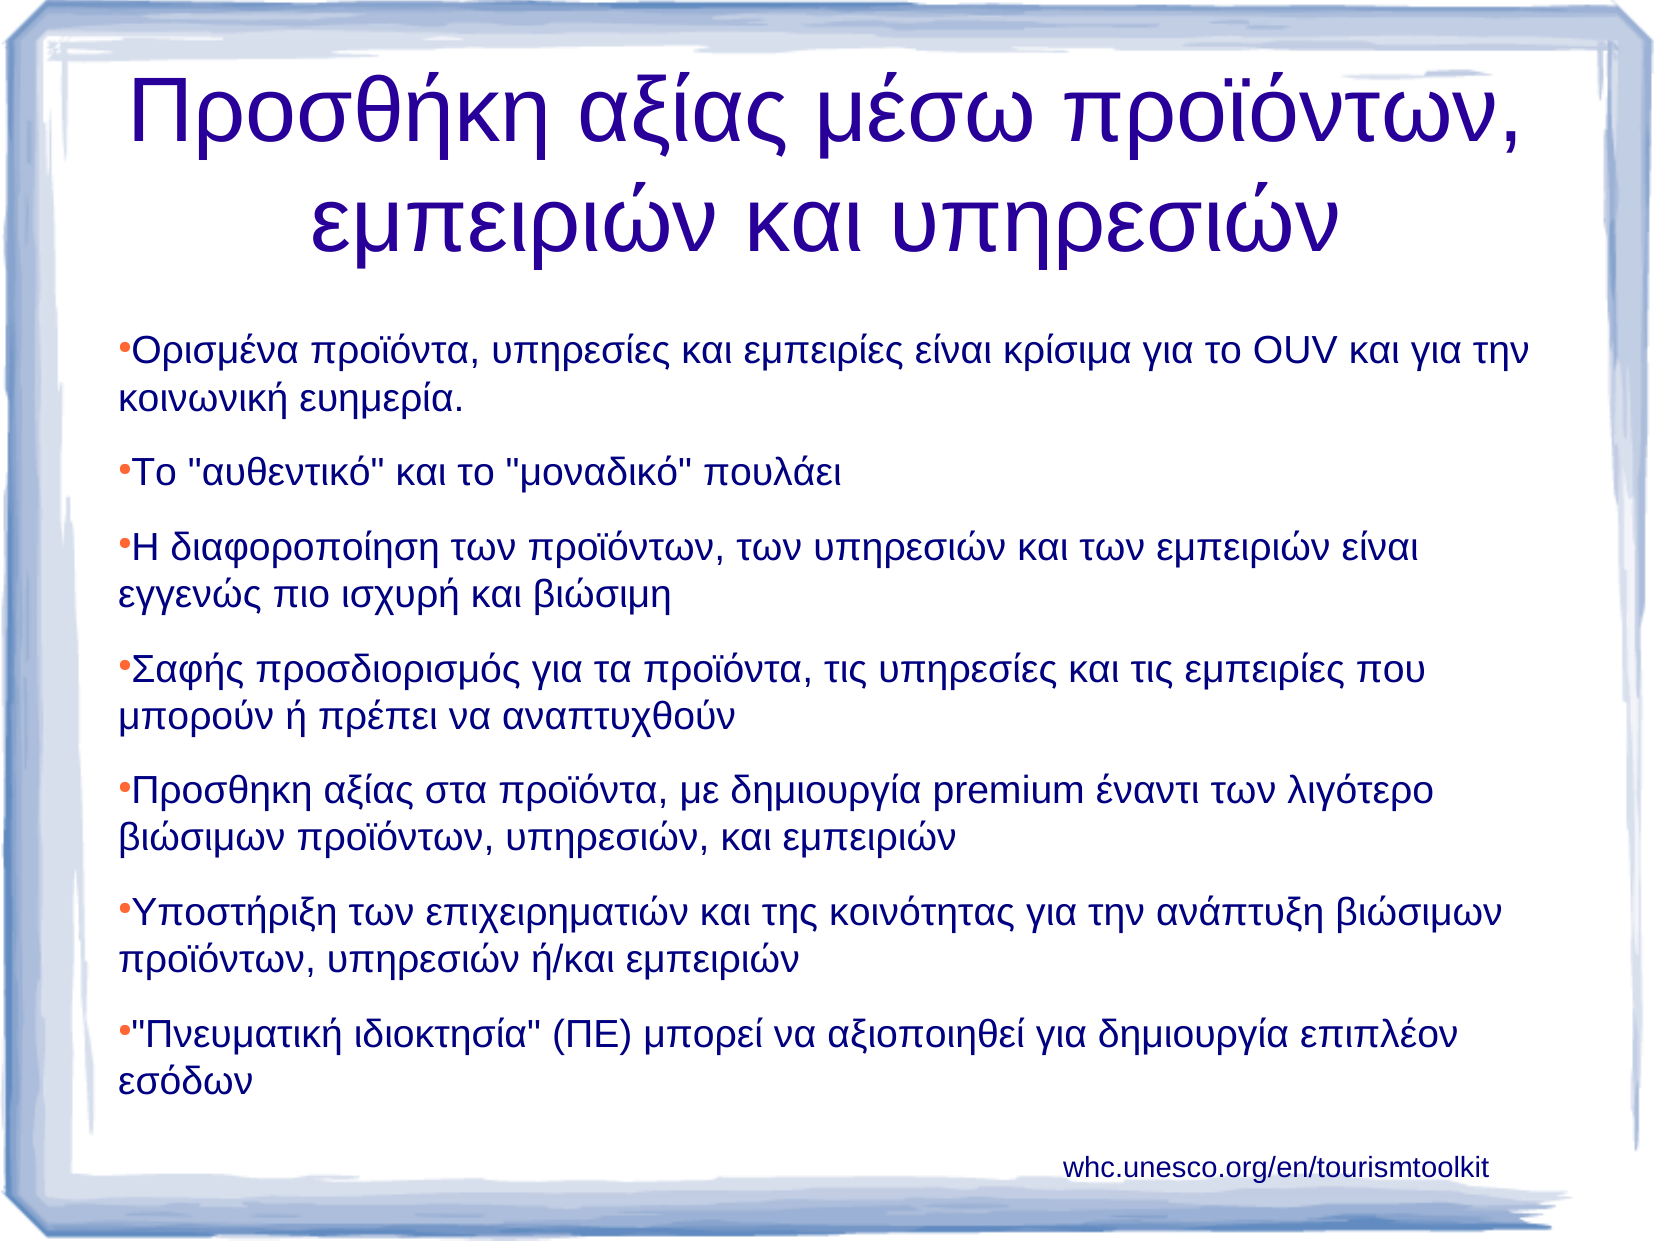

# Προσθήκη αξίας μέσω προϊόντων, εμπειριών και υπηρεσιών
Ορισμένα προϊόντα, υπηρεσίες και εμπειρίες είναι κρίσιμα για το OUV και για την κοινωνική ευημερία.
Το "αυθεντικό" και το "μοναδικό" πουλάει
Η διαφοροποίηση των προϊόντων, των υπηρεσιών και των εμπειριών είναι εγγενώς πιο ισχυρή και βιώσιμη
Σαφής προσδιορισμός για τα προϊόντα, τις υπηρεσίες και τις εμπειρίες που μπορούν ή πρέπει να αναπτυχθούν
Προσθηκη αξίας στα προϊόντα, με δημιουργία premium έναντι των λιγότερο βιώσιμων προϊόντων, υπηρεσιών, και εμπειριών
Υποστήριξη των επιχειρηματιών και της κοινότητας για την ανάπτυξη βιώσιμων προϊόντων, υπηρεσιών ή/και εμπειριών
"Πνευματική ιδιοκτησία" (ΠΕ) μπορεί να αξιοποιηθεί για δημιουργία επιπλέον εσόδων
whc.unesco.org/en/tourismtoolkit